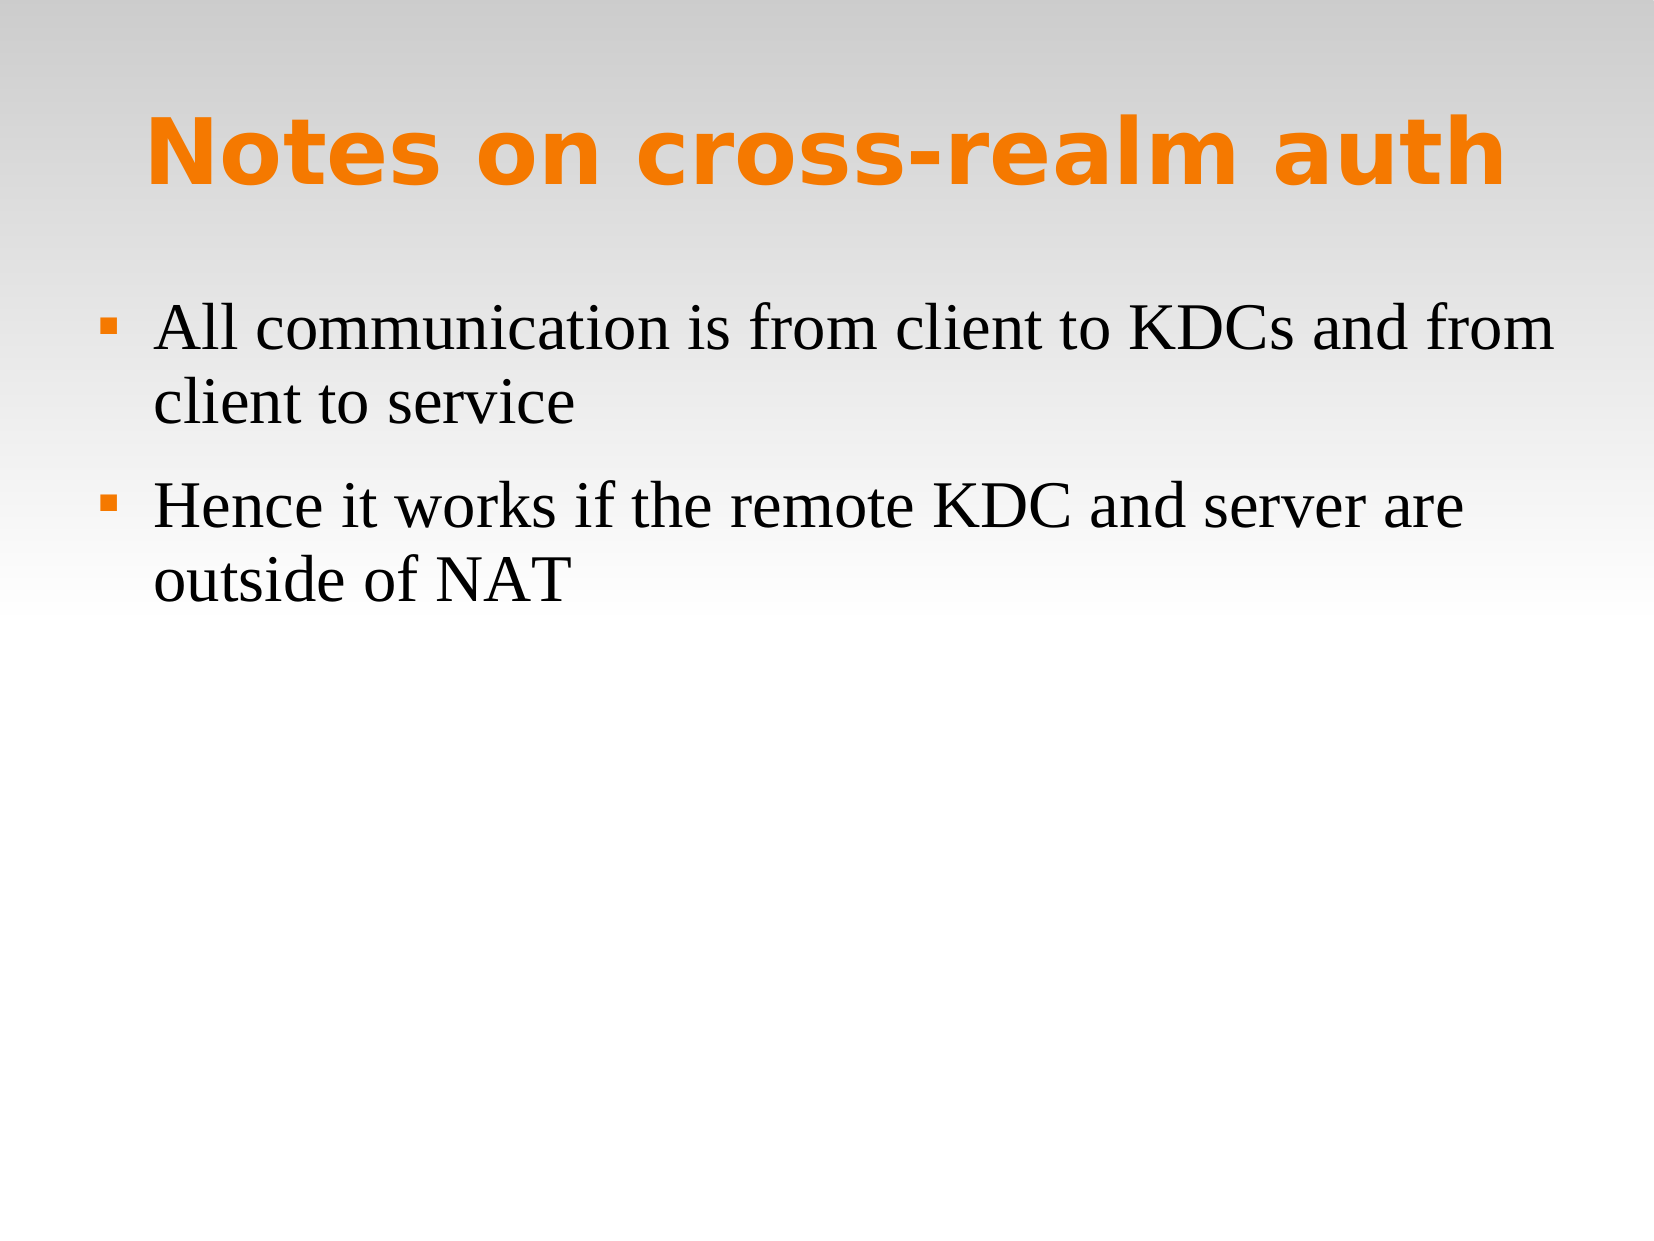

# Notes on cross-realm auth
All communication is from client to KDCs and from client to service
Hence it works if the remote KDC and server are outside of NAT